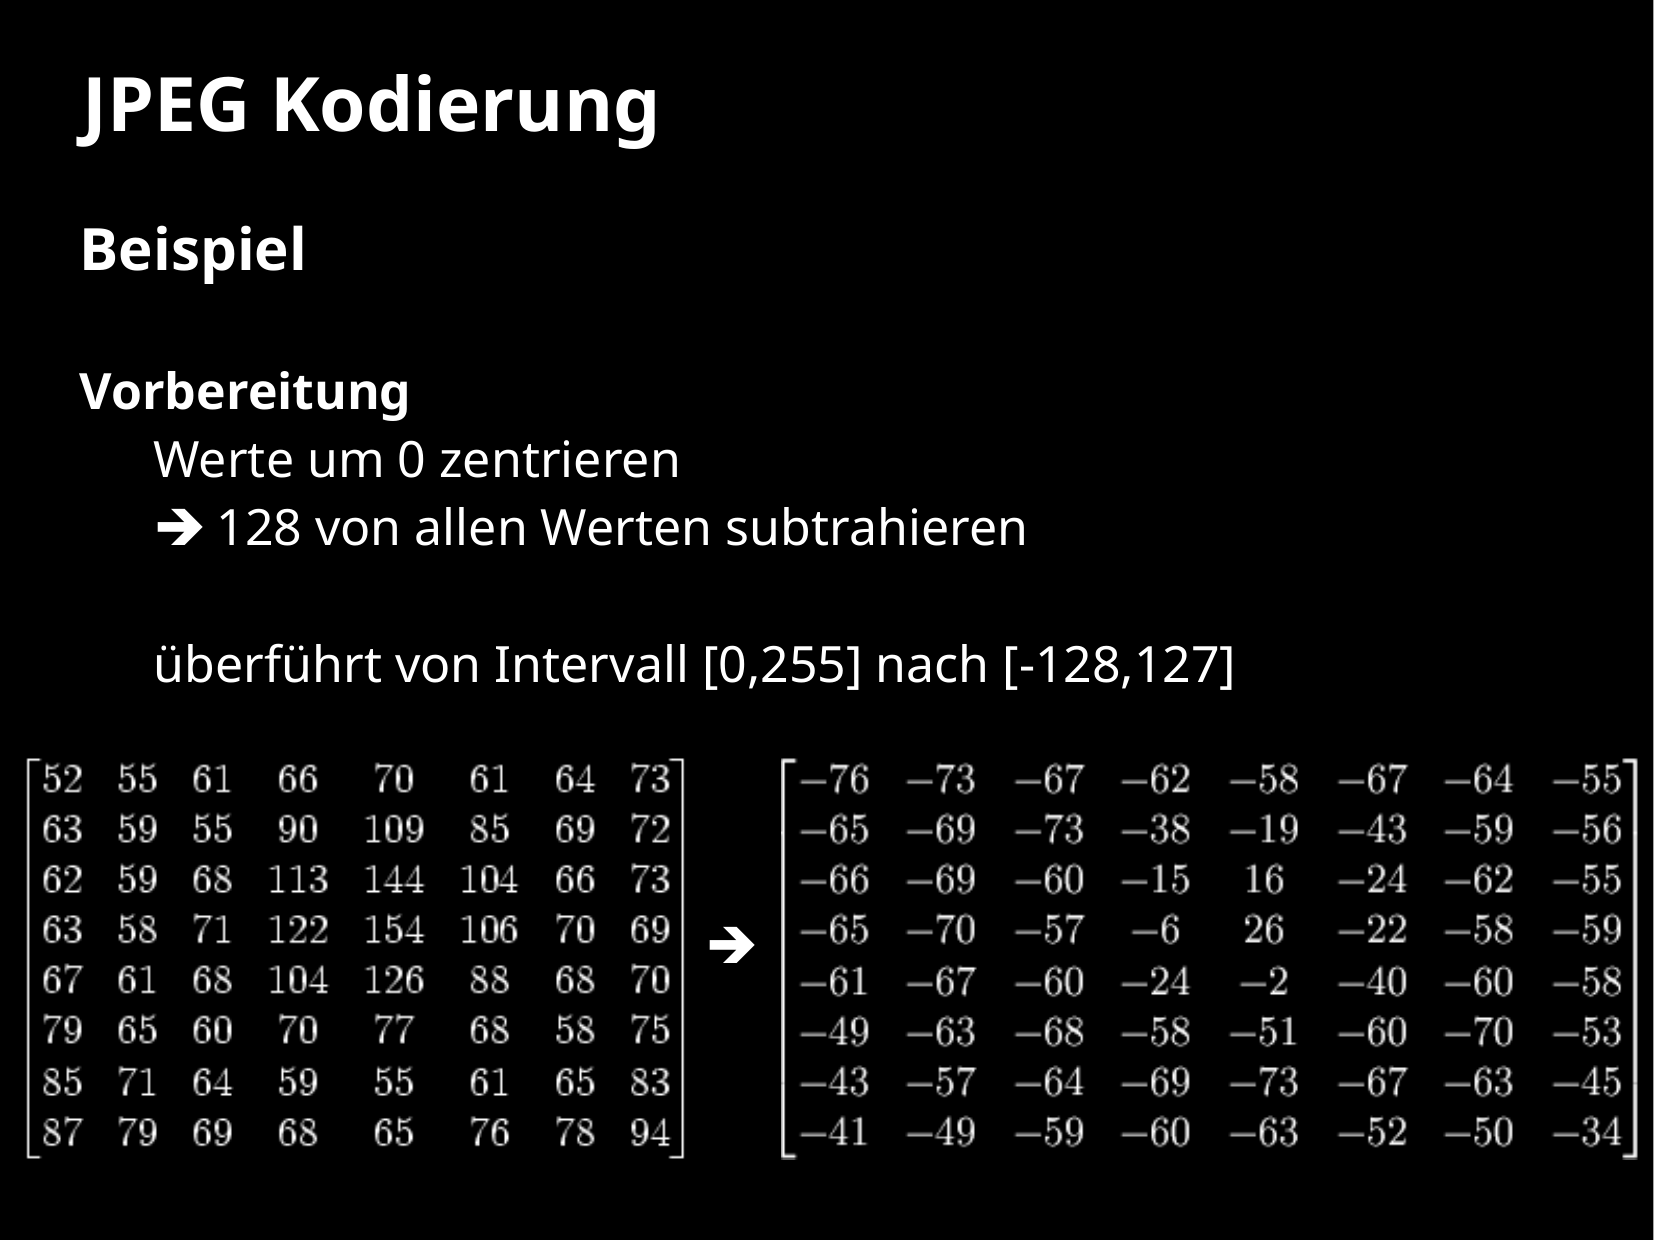

# JPEG Kodierung
Beispiel
Vorbereitung
	Werte um 0 zentrieren
	 128 von allen Werten subtrahieren
	überführt von Intervall [0,255] nach [-128,127]
